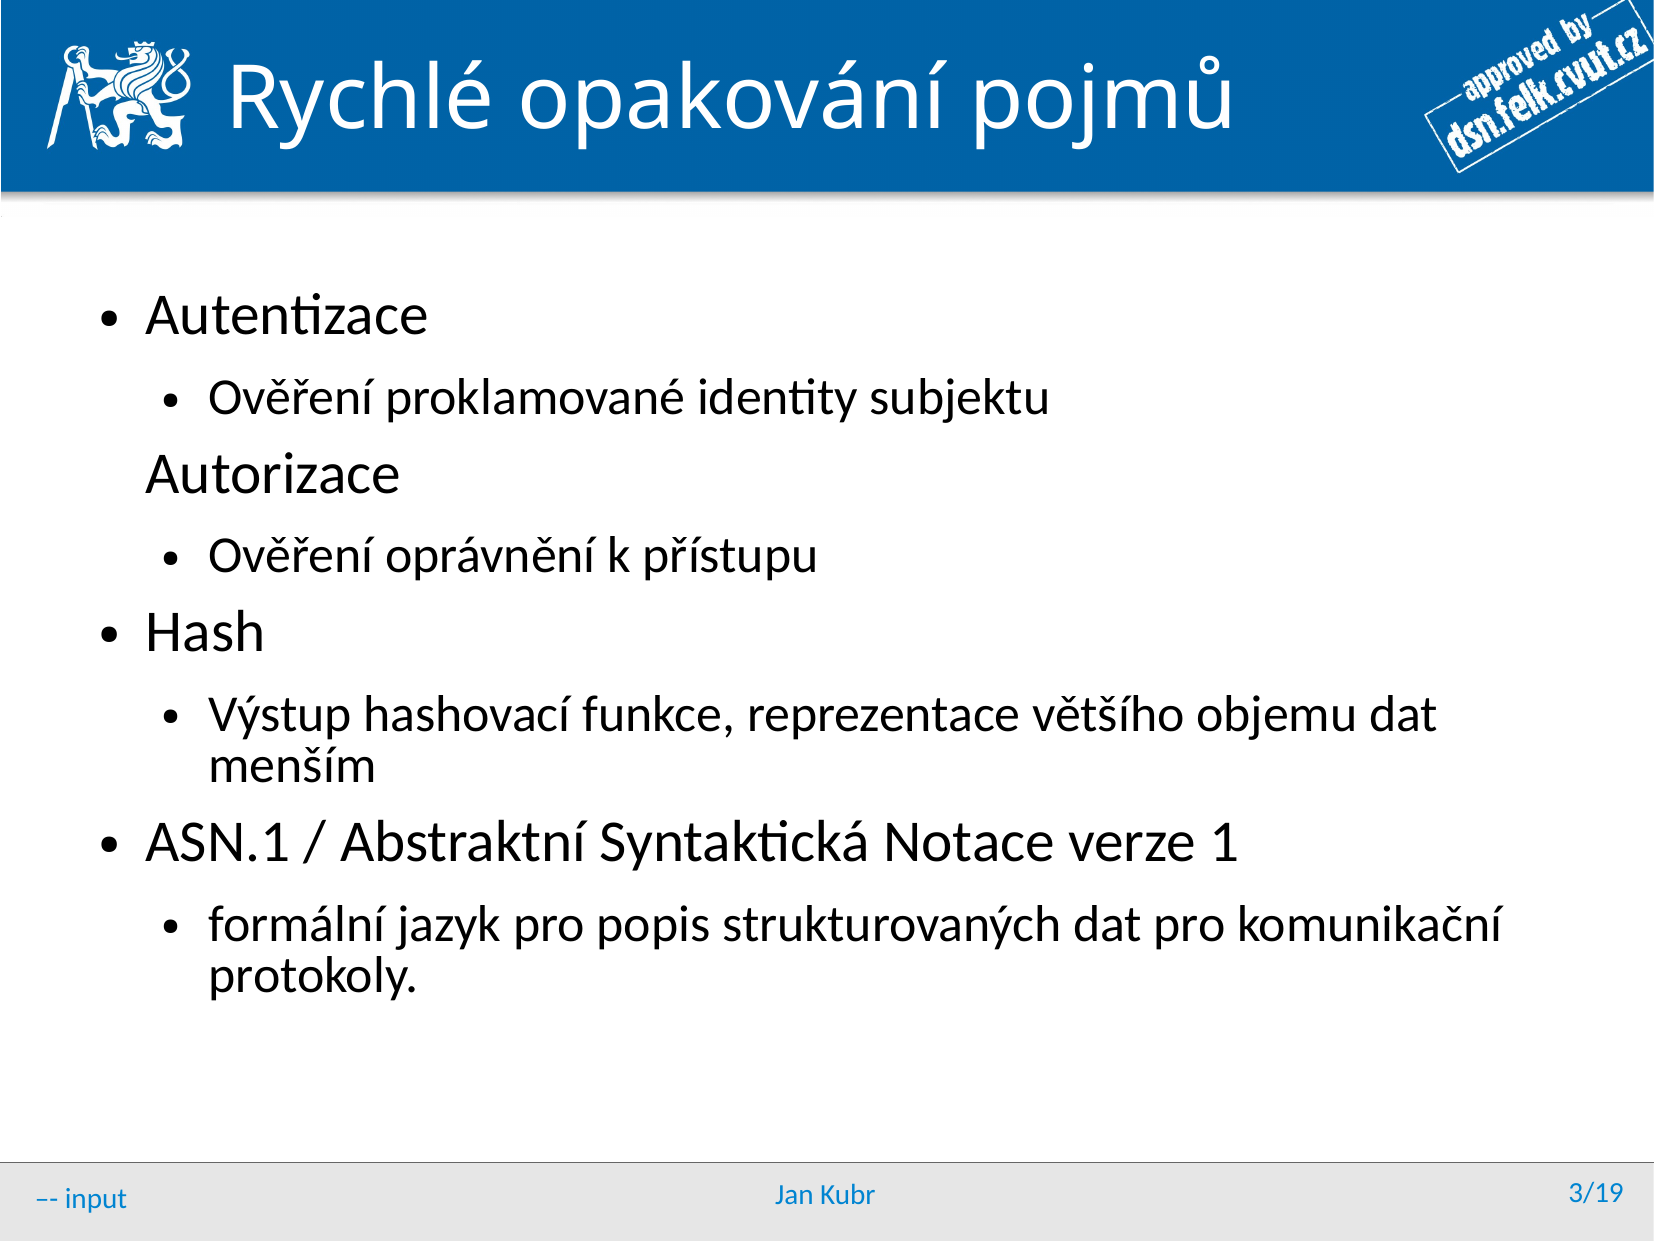

# Rychlé opakování pojmů
Autentizace
Ověření proklamované identity subjektu
Autorizace
Ověření oprávnění k přístupu
Hash
Výstup hashovací funkce, reprezentace většího objemu dat menším
ASN.1 / Abstraktní Syntaktická Notace verze 1
formální jazyk pro popis strukturovaných dat pro komunikační protokoly.
3
Jan Kubr
02/2006